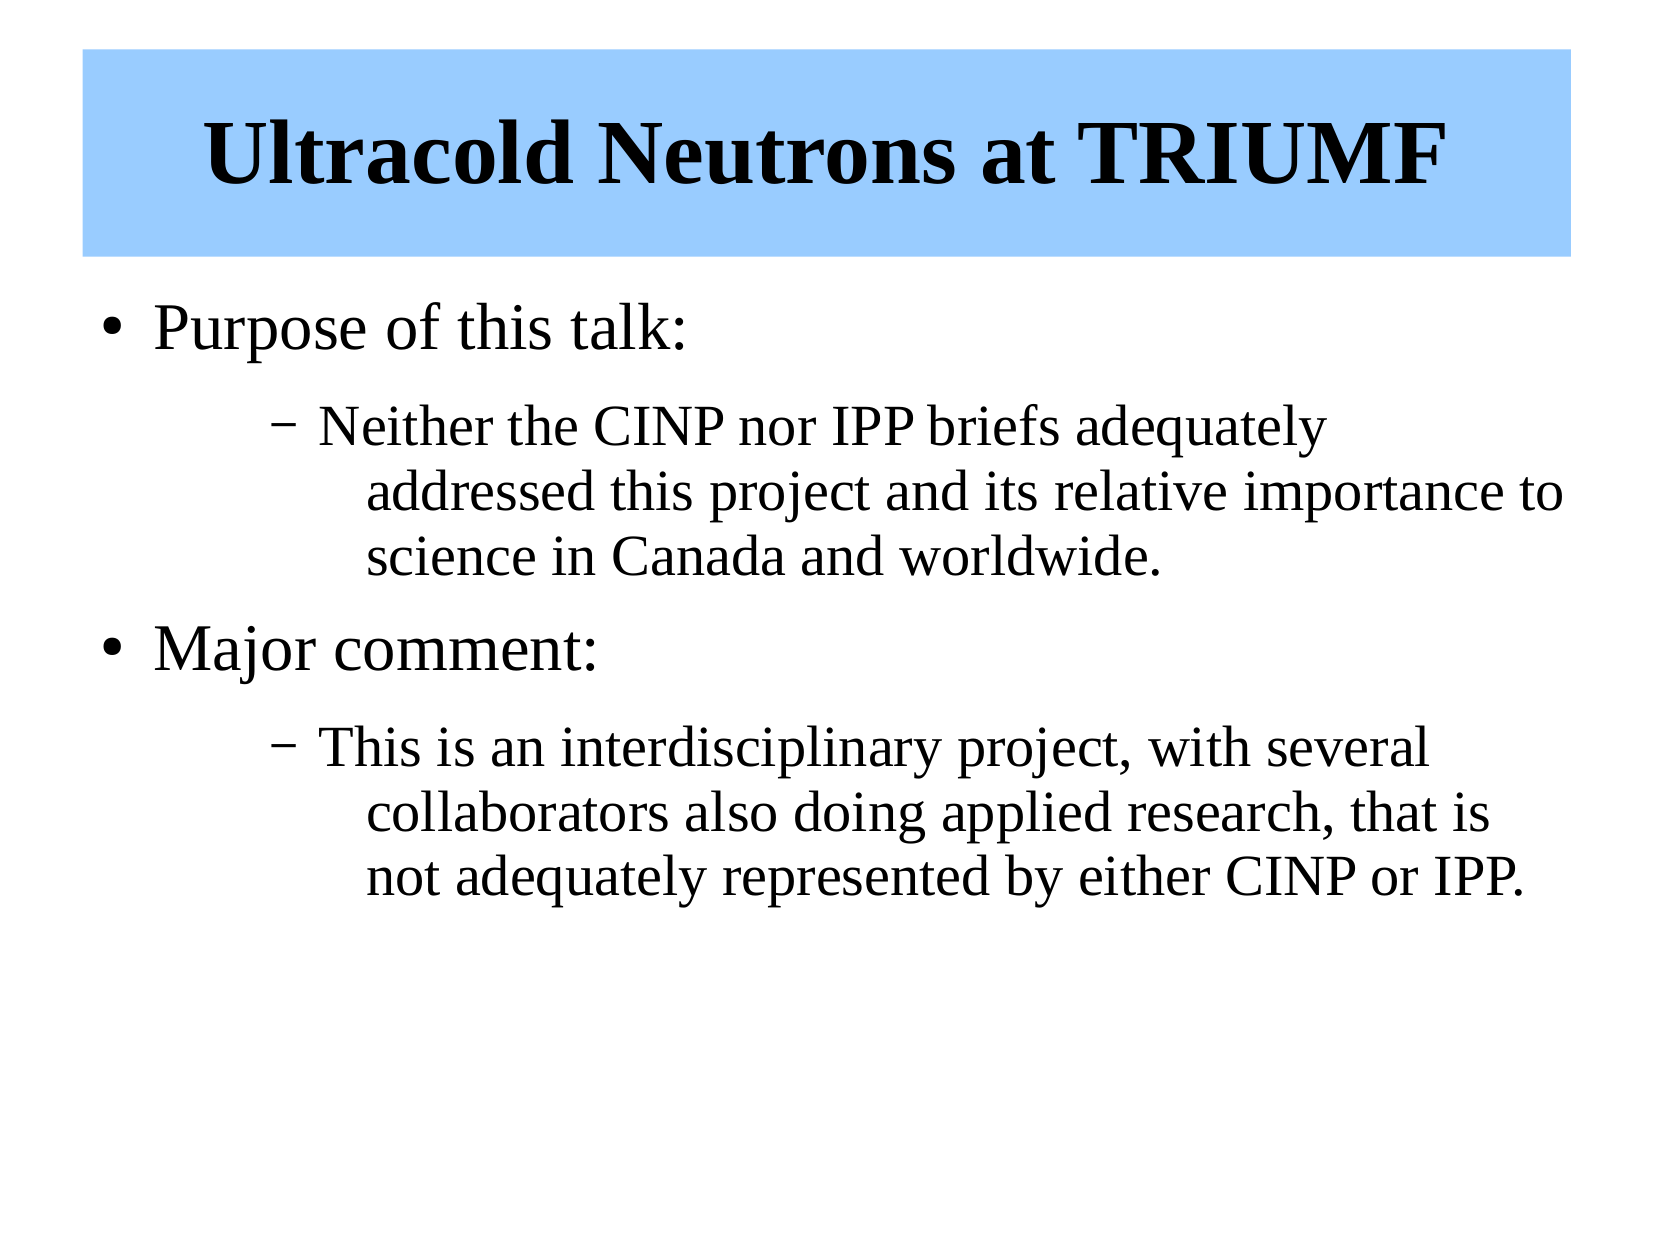

# Ultracold Neutrons at TRIUMF
Purpose of this talk:
Neither the CINP nor IPP briefs adequately addressed this project and its relative importance to science in Canada and worldwide.
Major comment:
This is an interdisciplinary project, with several collaborators also doing applied research, that is not adequately represented by either CINP or IPP.